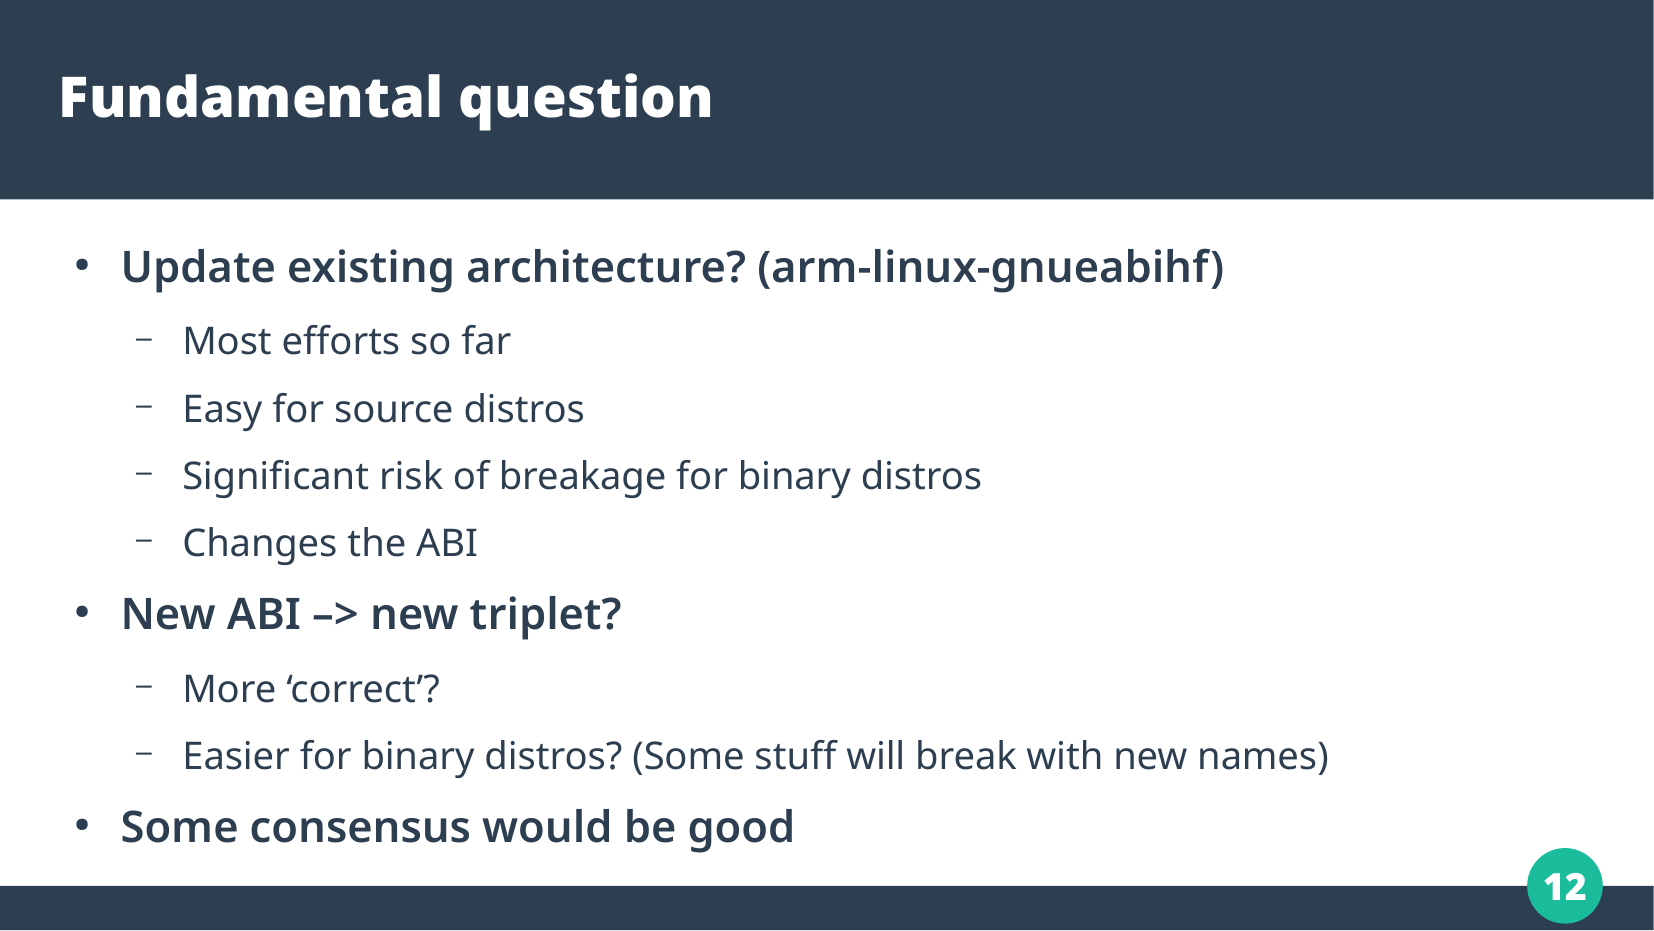

# Fundamental question
Update existing architecture? (arm-linux-gnueabihf)
Most efforts so far
Easy for source distros
Significant risk of breakage for binary distros
Changes the ABI
New ABI –> new triplet?
More ‘correct’?
Easier for binary distros? (Some stuff will break with new names)
Some consensus would be good